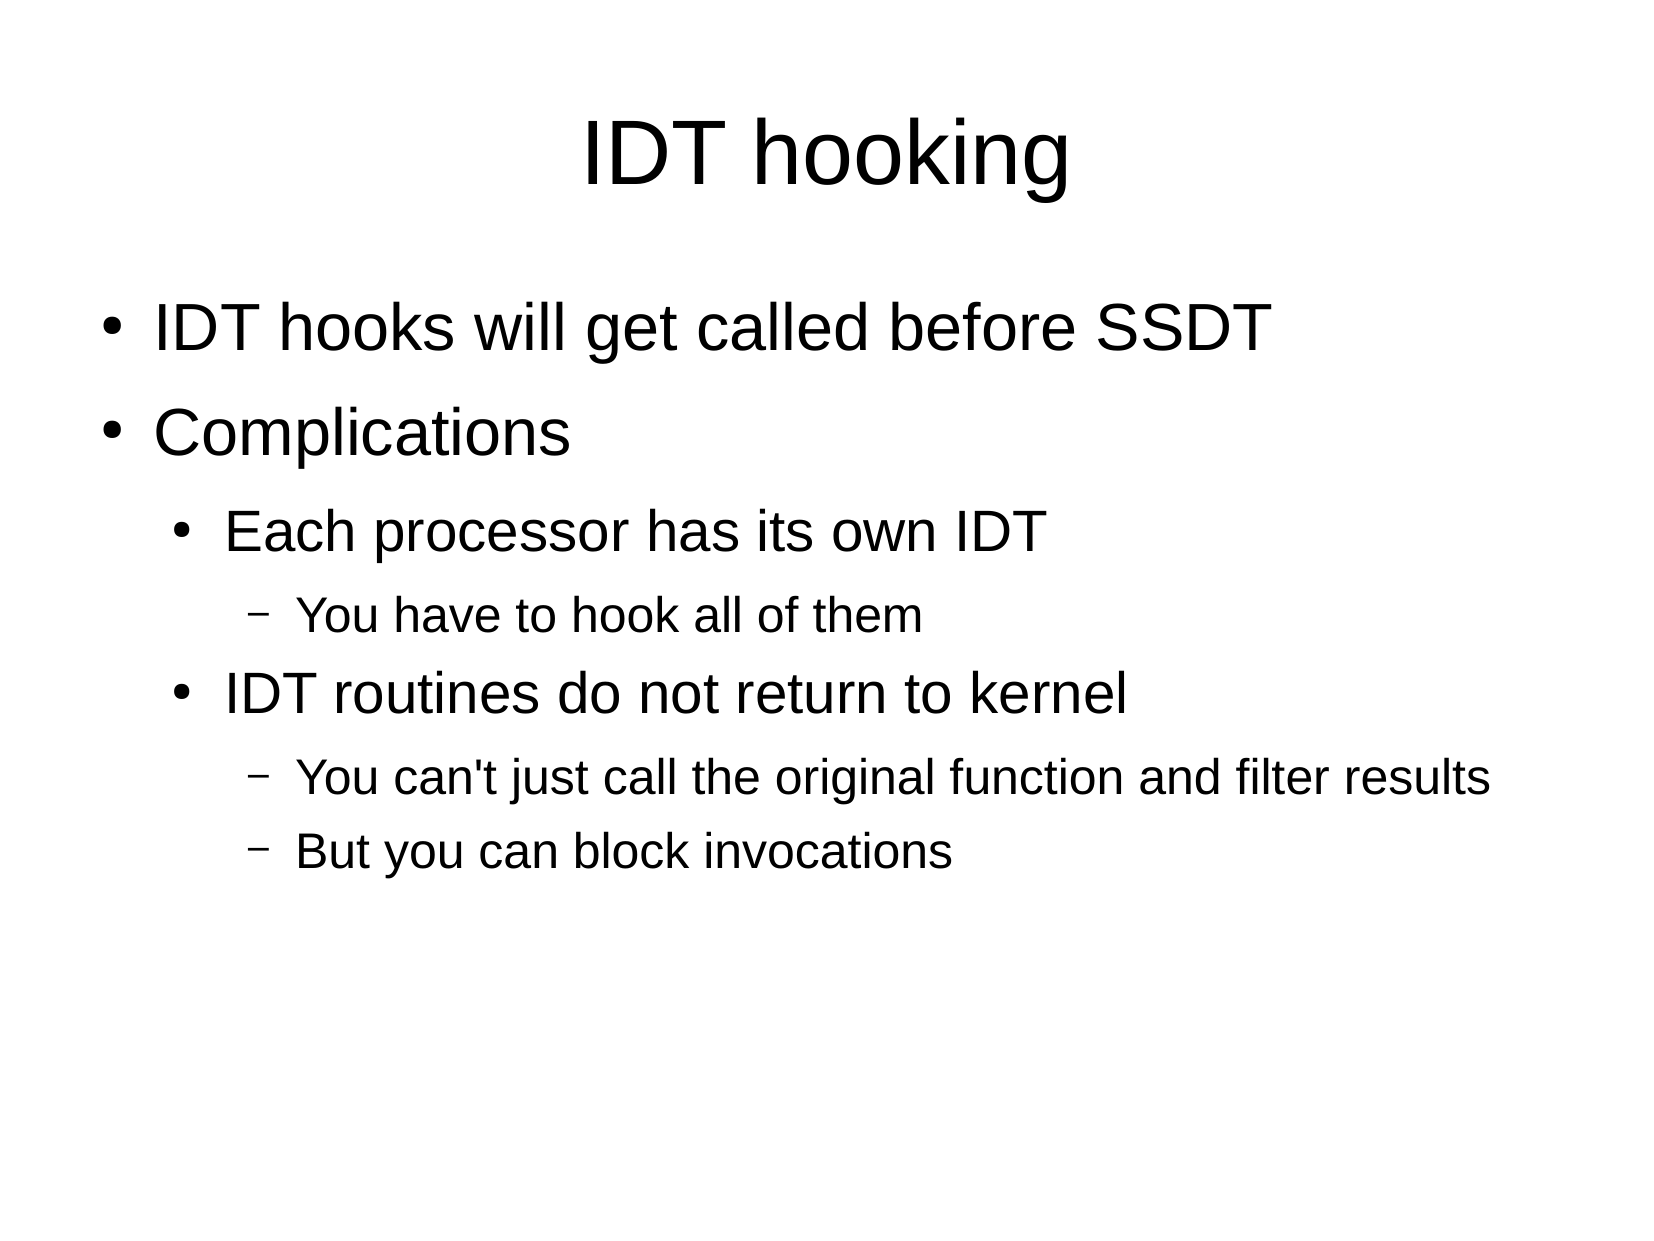

# IDT hooking
IDT hooks will get called before SSDT
Complications
Each processor has its own IDT
You have to hook all of them
IDT routines do not return to kernel
You can't just call the original function and filter results
But you can block invocations